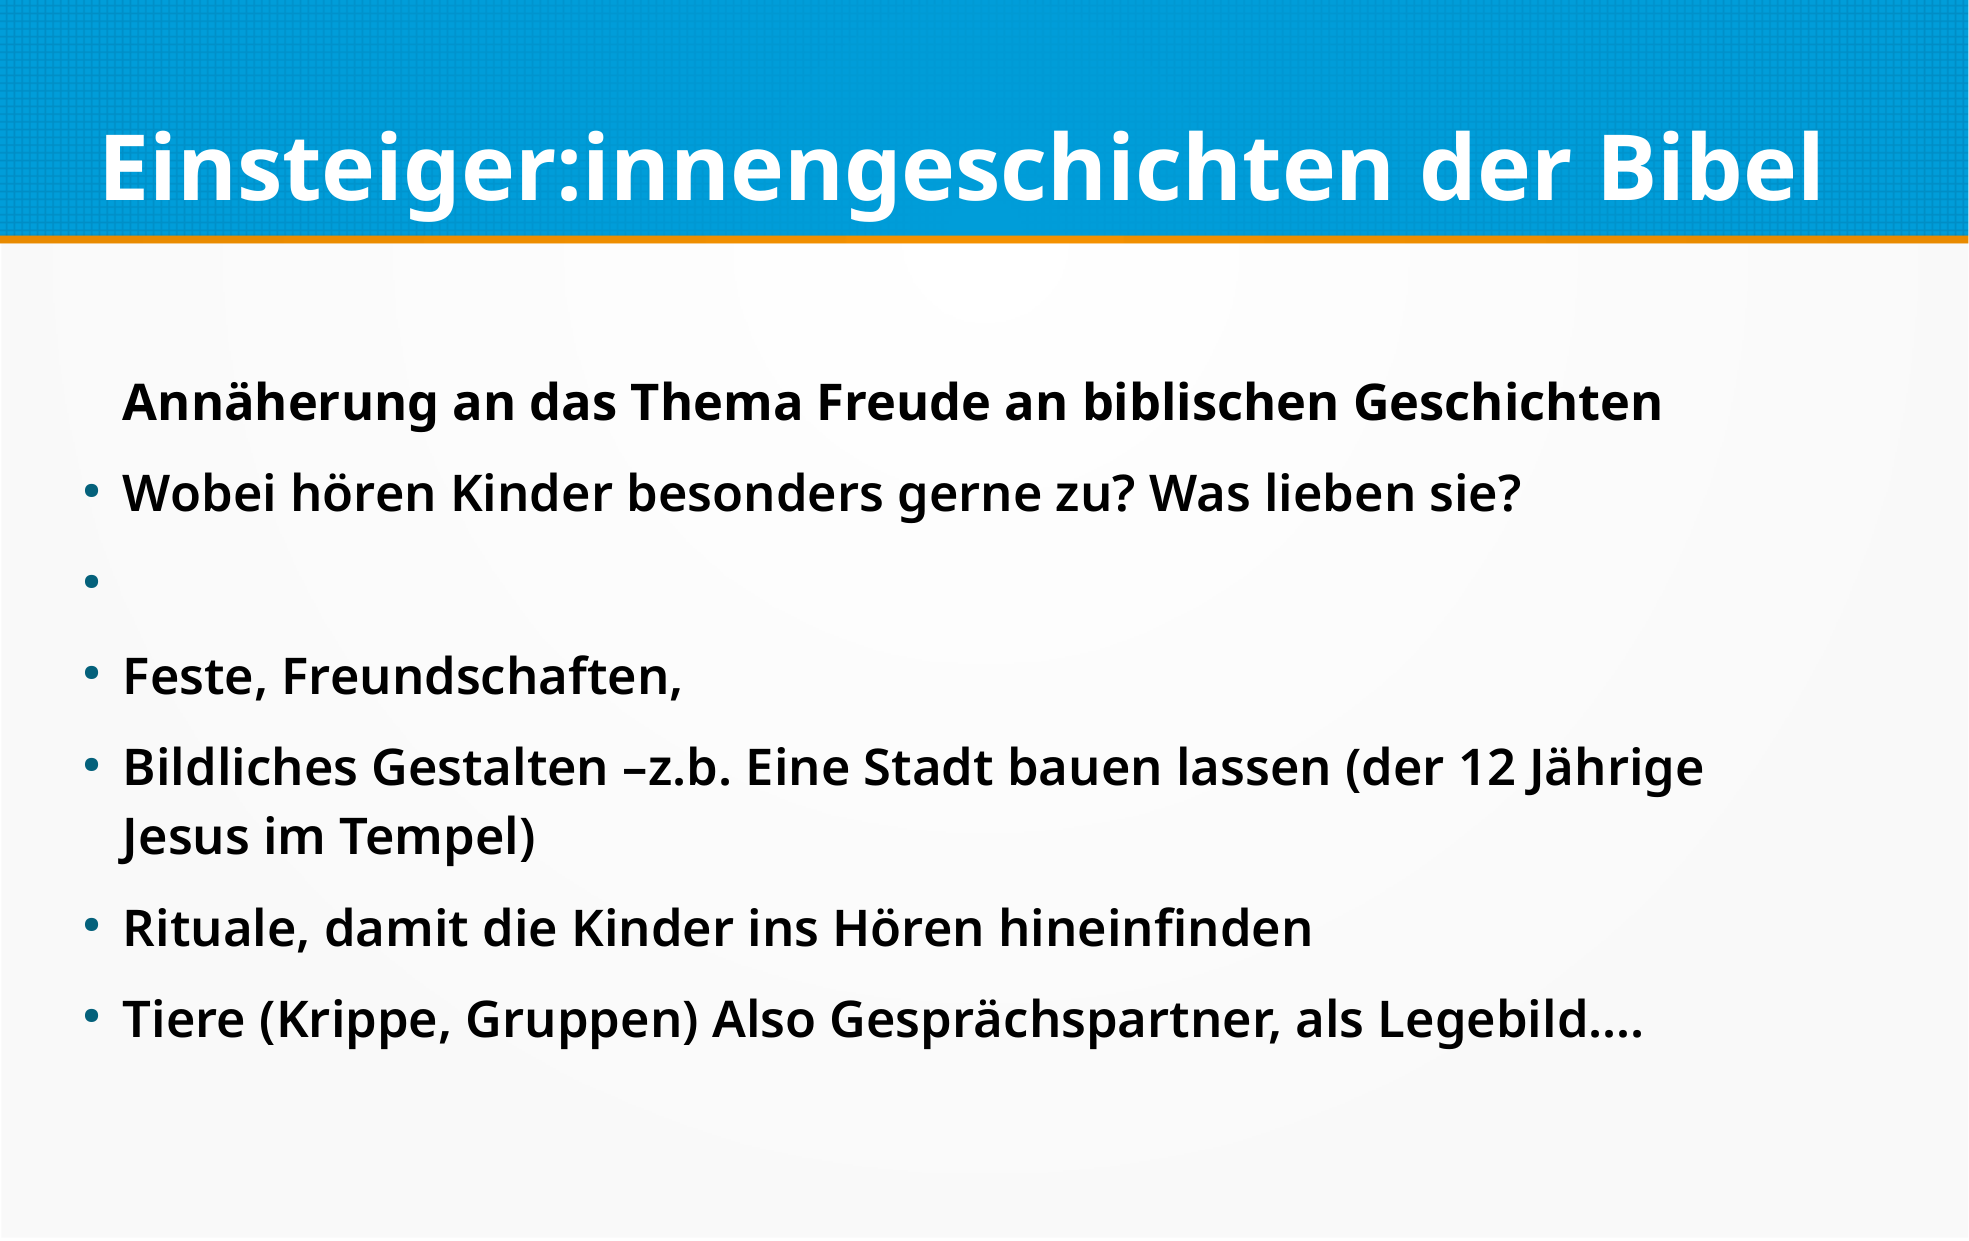

# Einsteiger:innengeschichten der Bibel
Annäherung an das Thema Freude an biblischen Geschichten
Wobei hören Kinder besonders gerne zu? Was lieben sie?
Feste, Freundschaften,
Bildliches Gestalten –z.b. Eine Stadt bauen lassen (der 12 Jährige Jesus im Tempel)
Rituale, damit die Kinder ins Hören hineinfinden
Tiere (Krippe, Gruppen) Also Gesprächspartner, als Legebild….